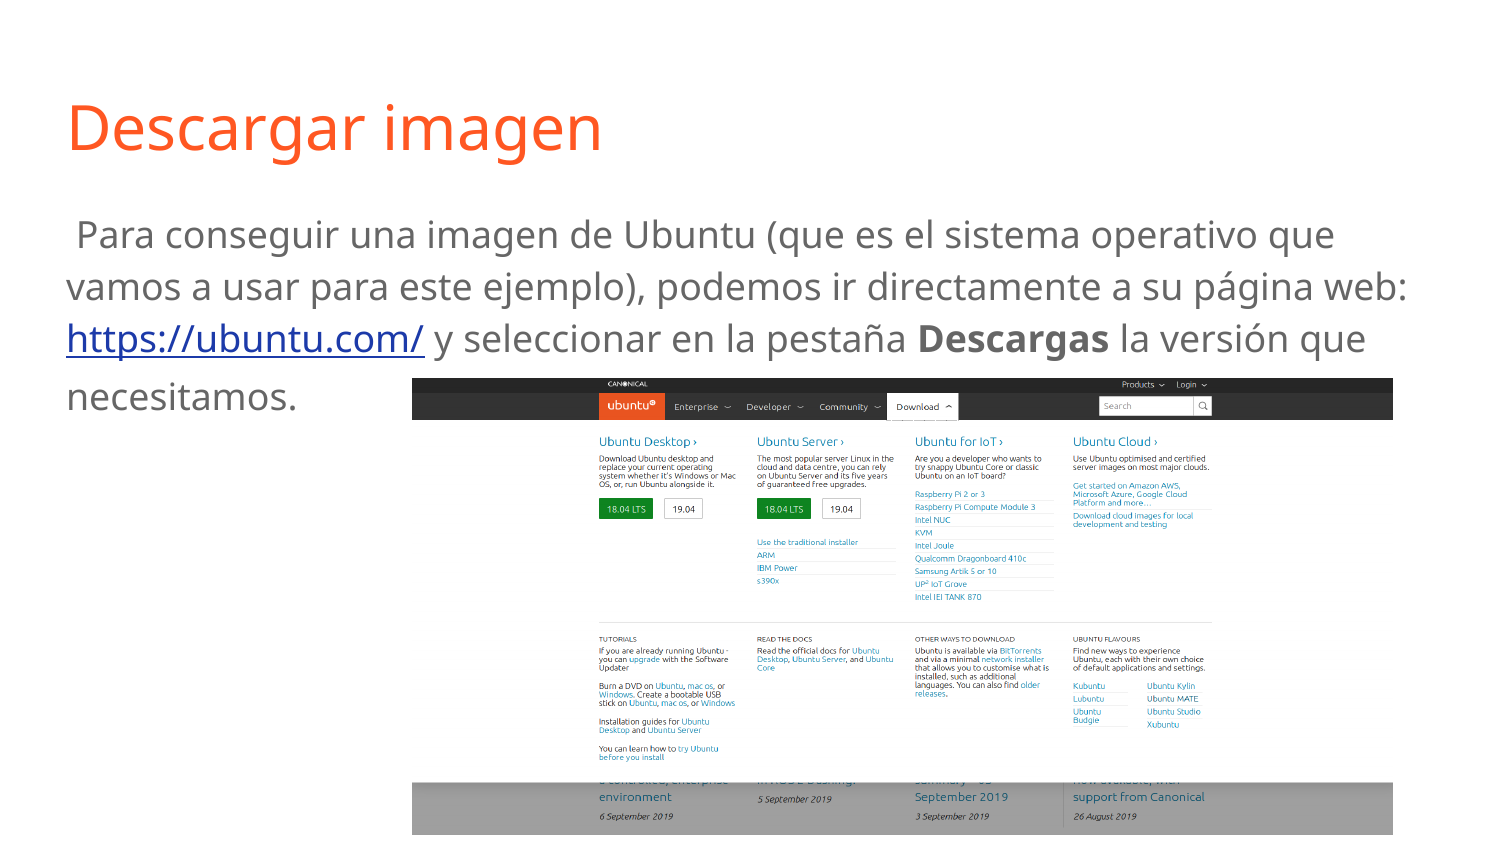

# Descargar imagen
 Para conseguir una imagen de Ubuntu (que es el sistema operativo que vamos a usar para este ejemplo), podemos ir directamente a su página web: https://ubuntu.com/ y seleccionar en la pestaña Descargas la versión que necesitamos.